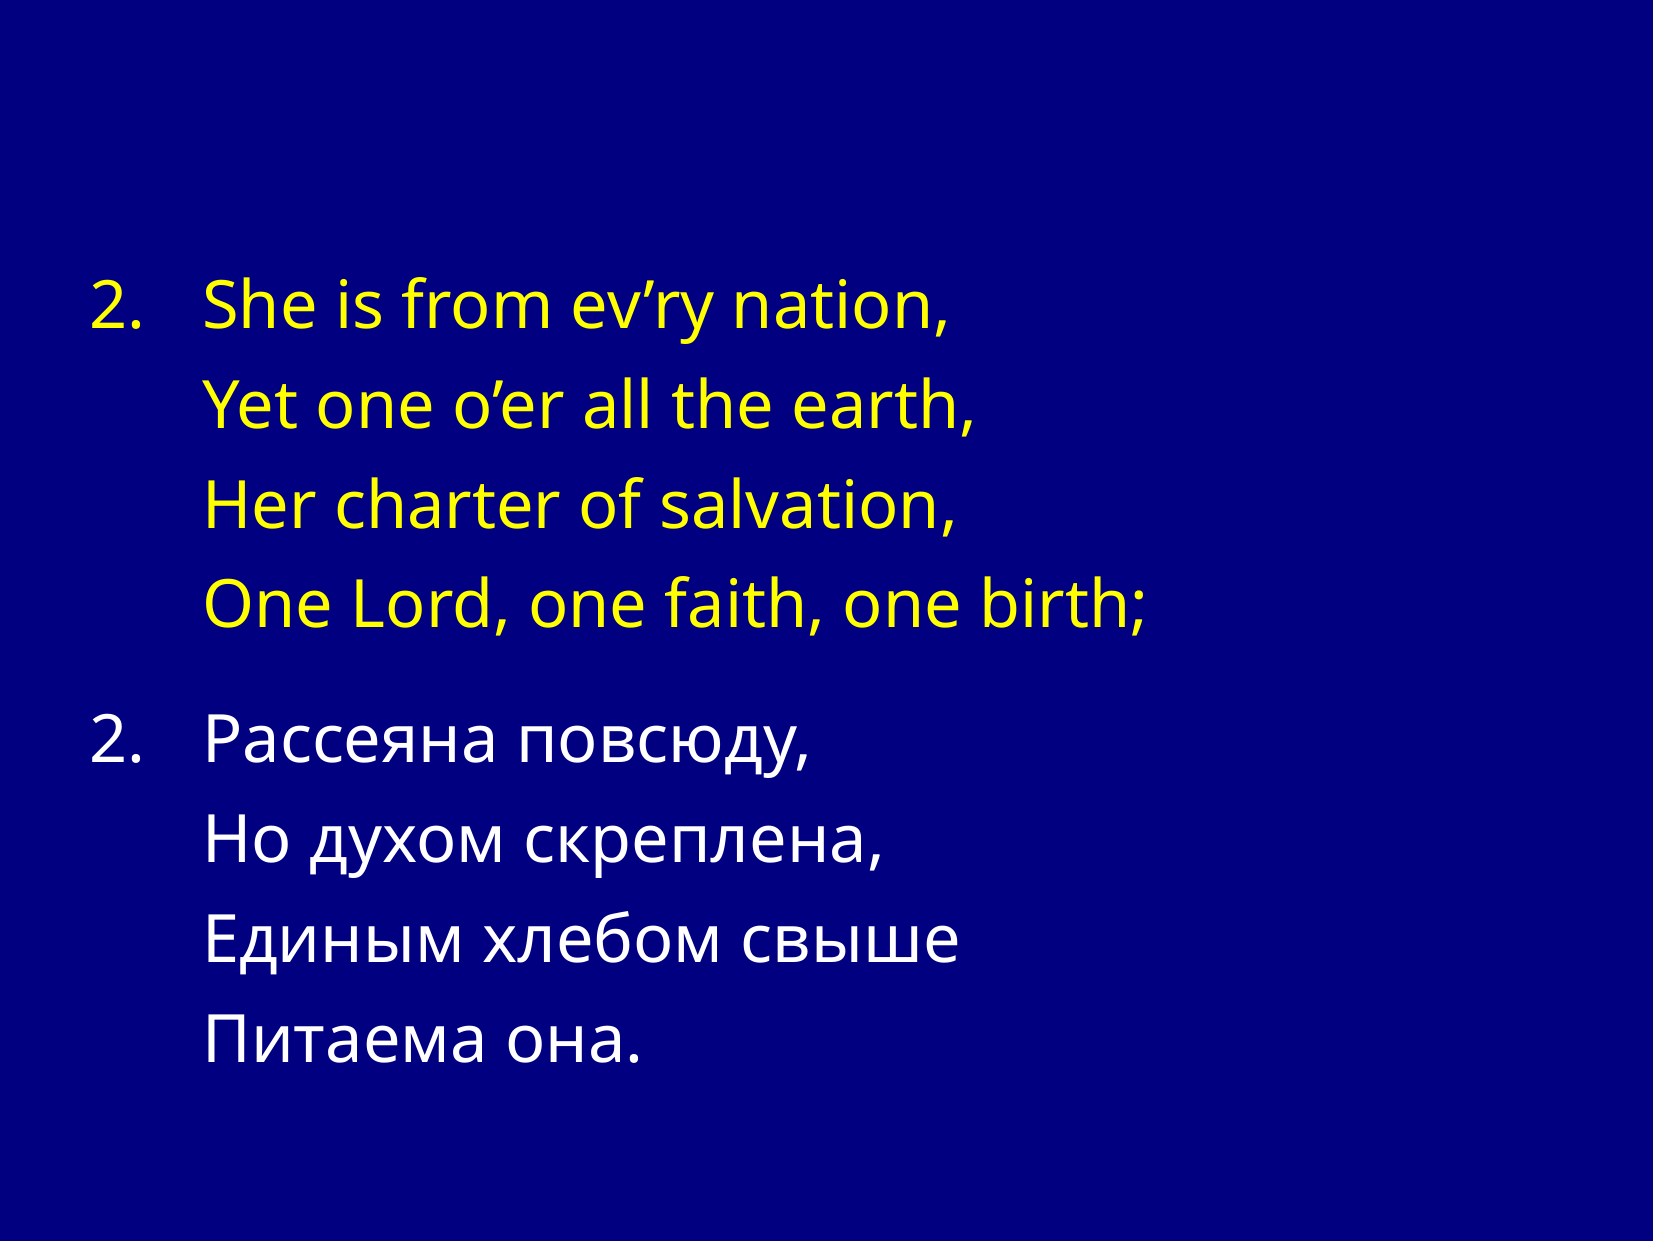

2.	She is from ev’ry nation,
	Yet one o’er all the earth,
	Her charter of salvation,
	One Lord, one faith, one birth;
2.	Рассеяна повсюду,
	Но духом скреплена,
	Единым хлебом свыше
	Питаема она.